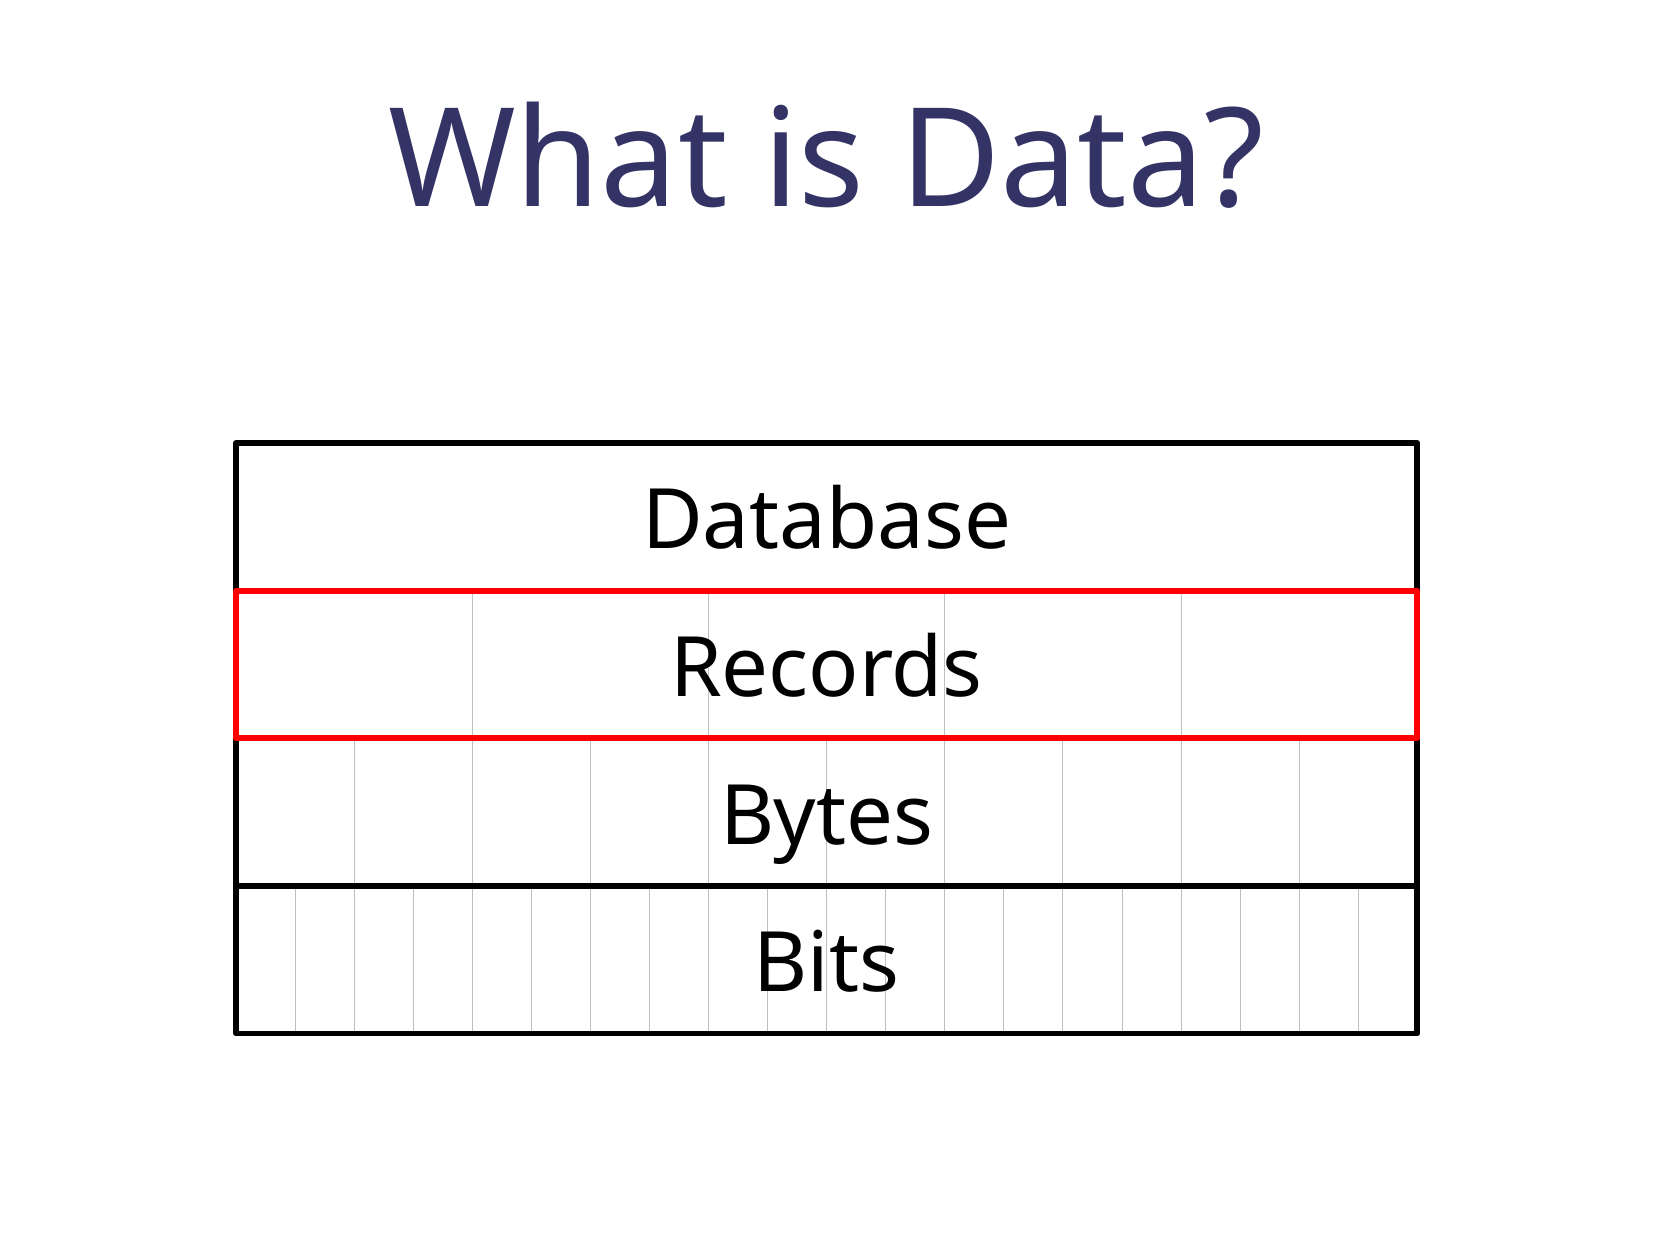

# What is Data?
Database
Records
Bytes
Bits